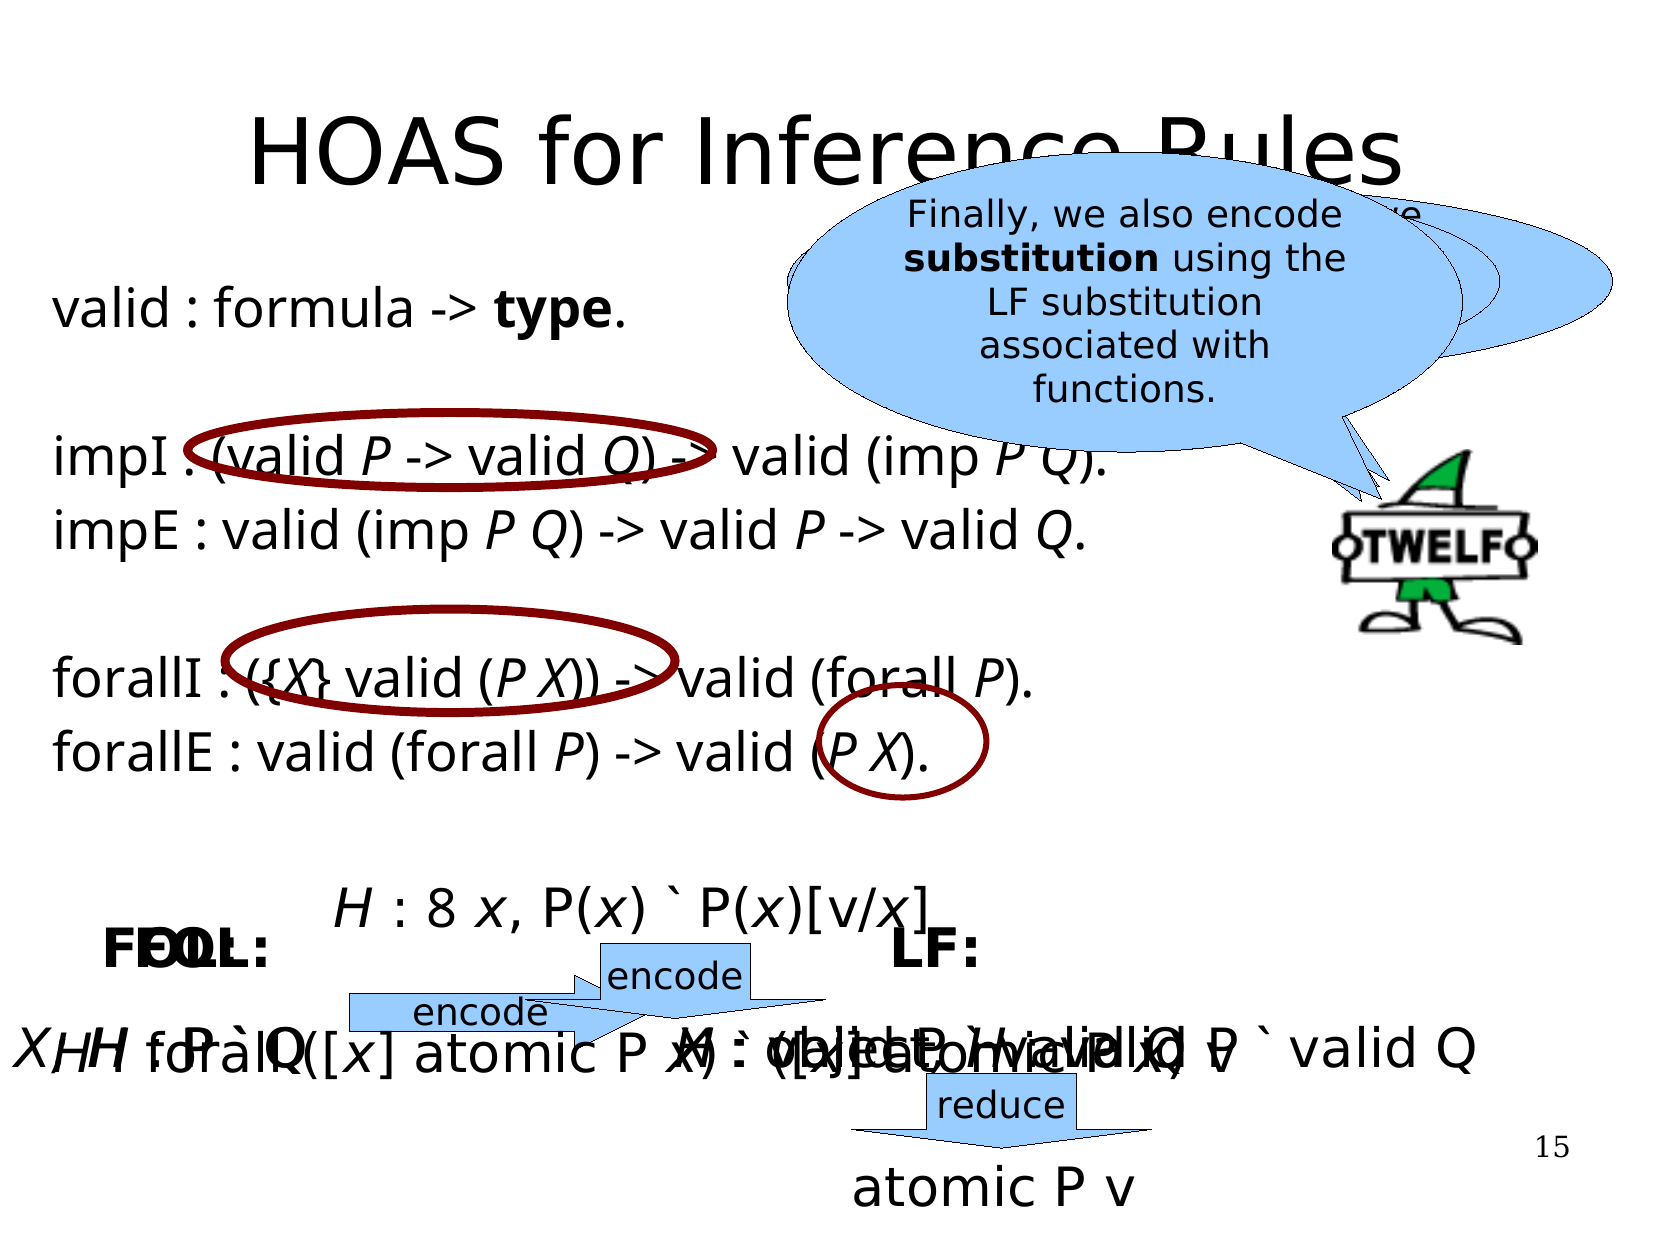

# HOAS for Inference Rules
Finally, we also encode substitution using the LF substitution associated with functions.
First thing to notice: we don't need to include “contexts” for our validity judgment!
By using nested functions, we use the LF context to encode the FOL context.
We also use the LF context to track bound first-order variables.
valid : formula -> type.
impI : (valid P -> valid Q) -> valid (imp P Q).
impE : valid (imp P Q) -> valid P -> valid Q.
forallI : ({X} valid (P X)) -> valid (forall P).
forallE : valid (forall P) -> valid (P X).
H : 8 x, P(x) ` P(x)[v/x]
FOL:
X; H : P ` Q
FOL:
H : P ` Q
LF:
encode
H : valid P ` valid Q
LF:
encode
X : object, H : valid P ` valid Q
encode
H : forall ([x] atomic P x) ` ([x] atomic P x) v
reduce
atomic P v
15